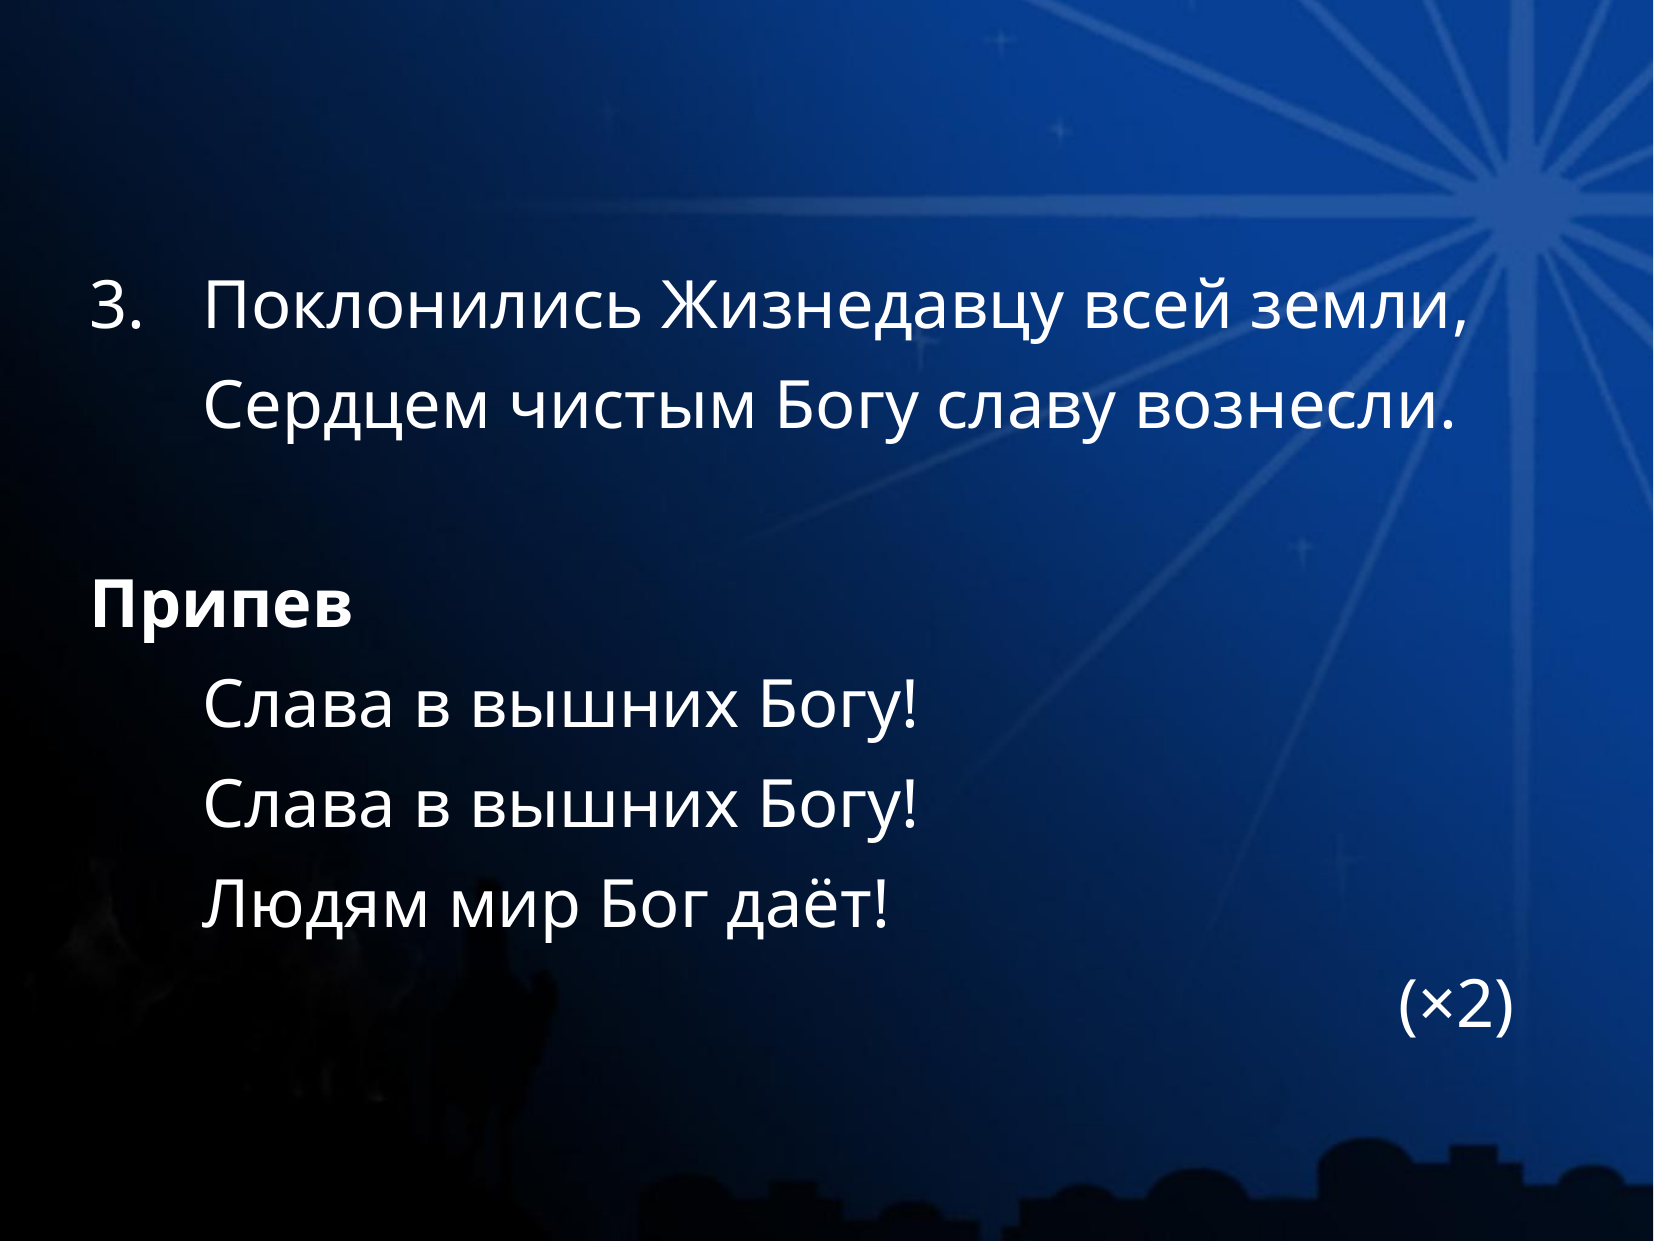

3.	Поклонились Жизнедавцу всей земли,
	Сердцем чистым Богу славу вознесли.
Припев
	Слава в вышних Богу!
	Слава в вышних Богу!
	Людям мир Бог даёт!
			(×2)